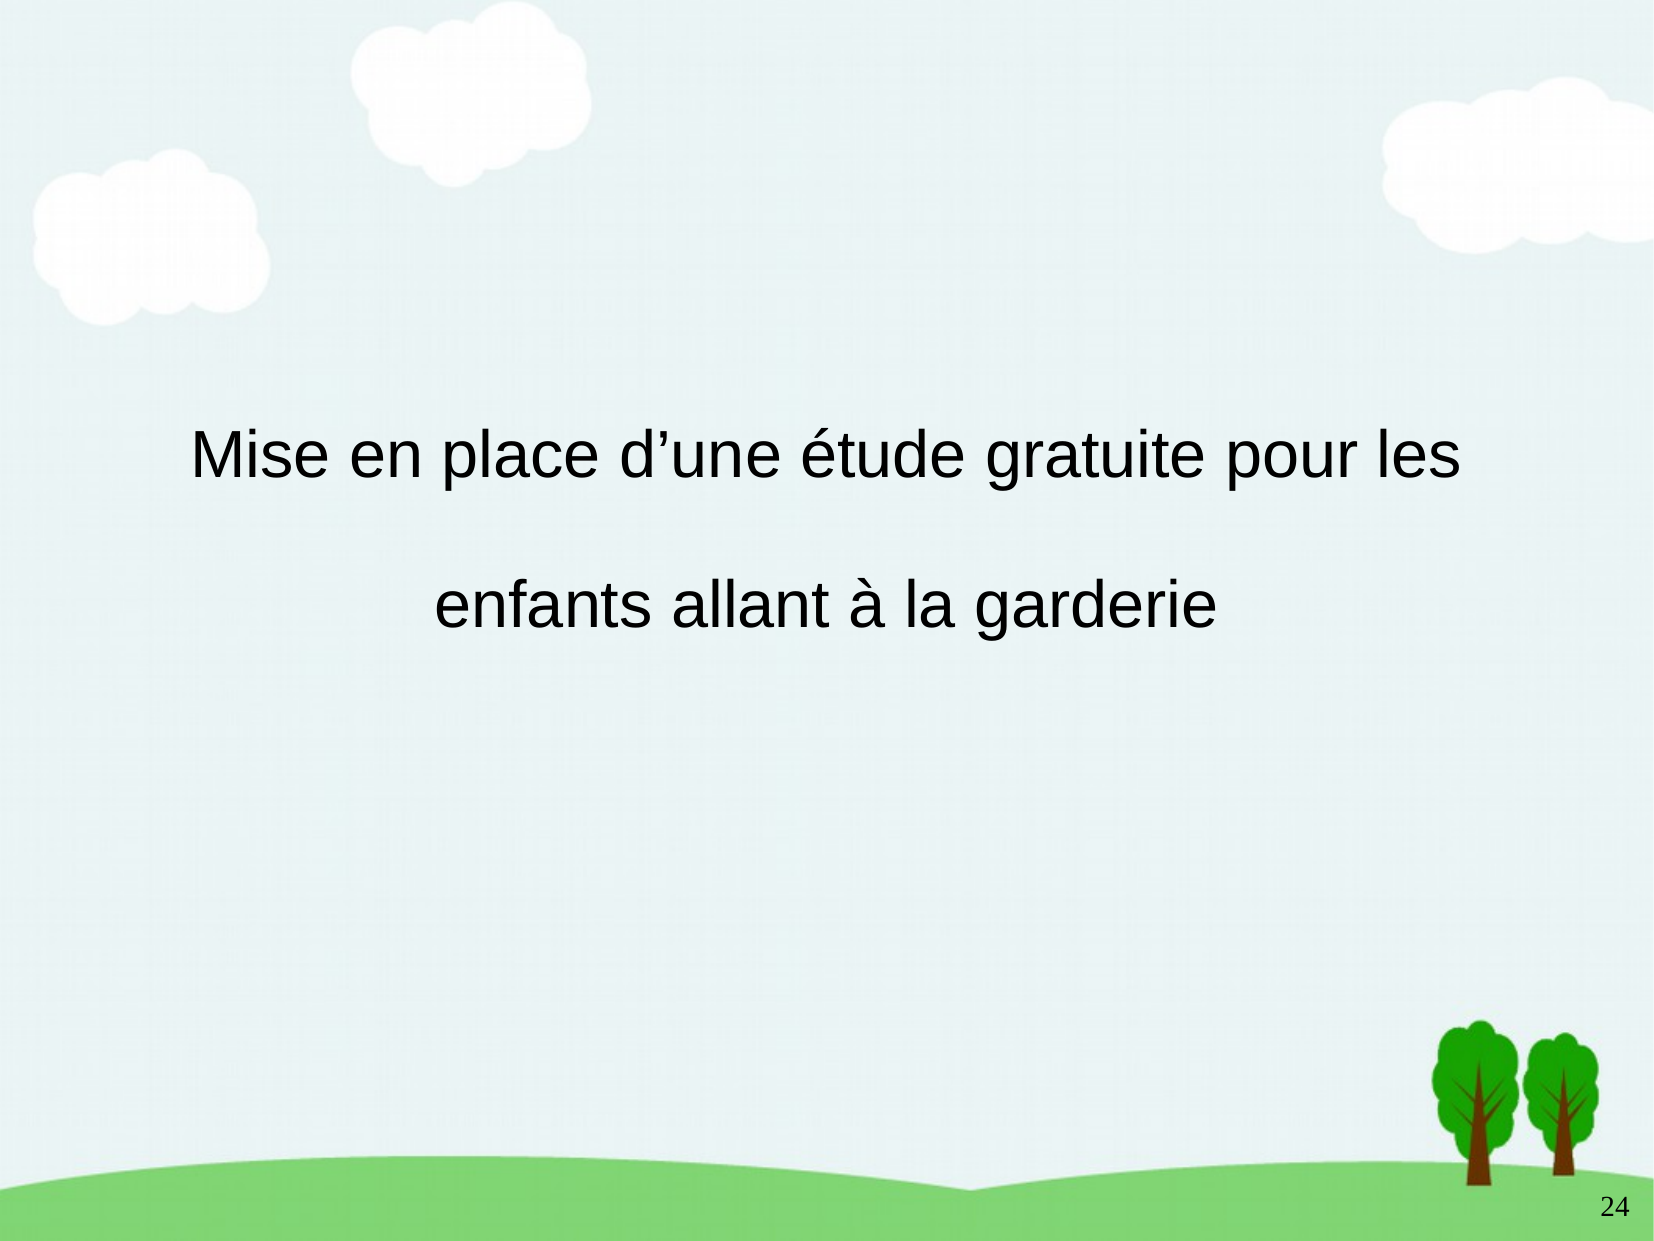

# Mise en place d’une étude gratuite pour les
enfants allant à la garderie
24